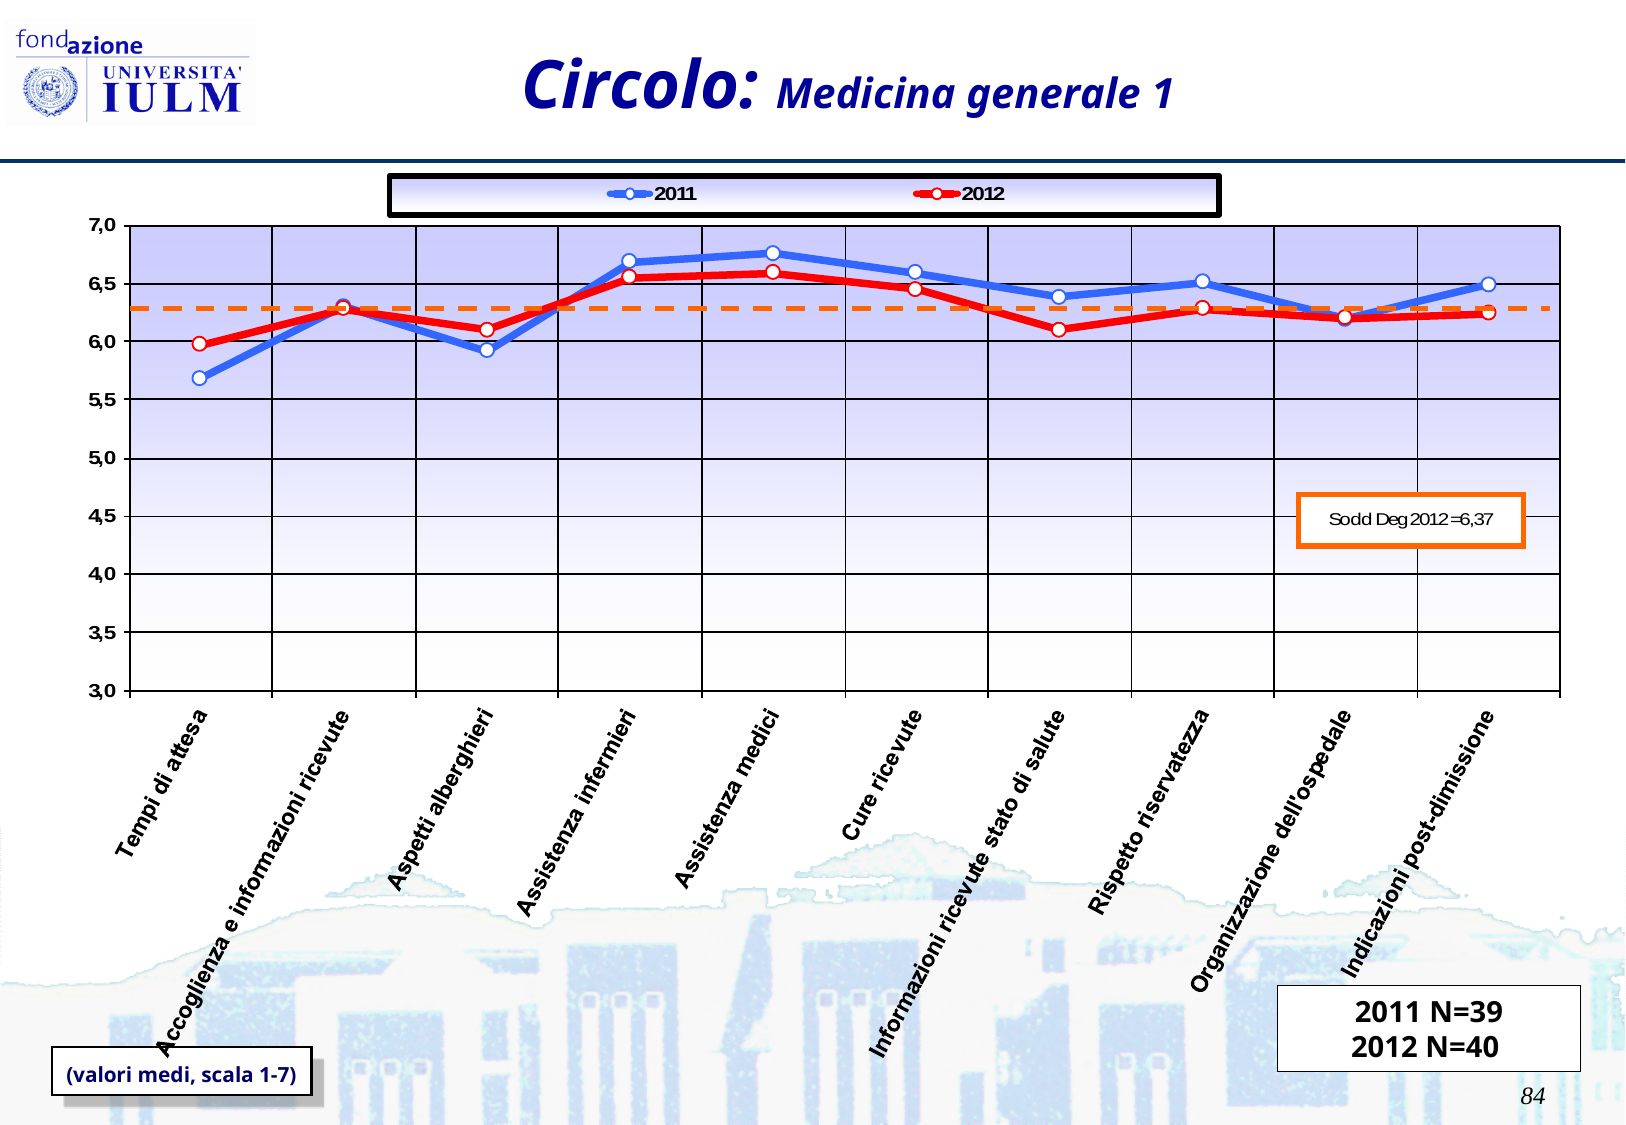

Circolo: Medicina generale 1
2011 N=39
2012 N=40
(valori medi, scala 1-7)